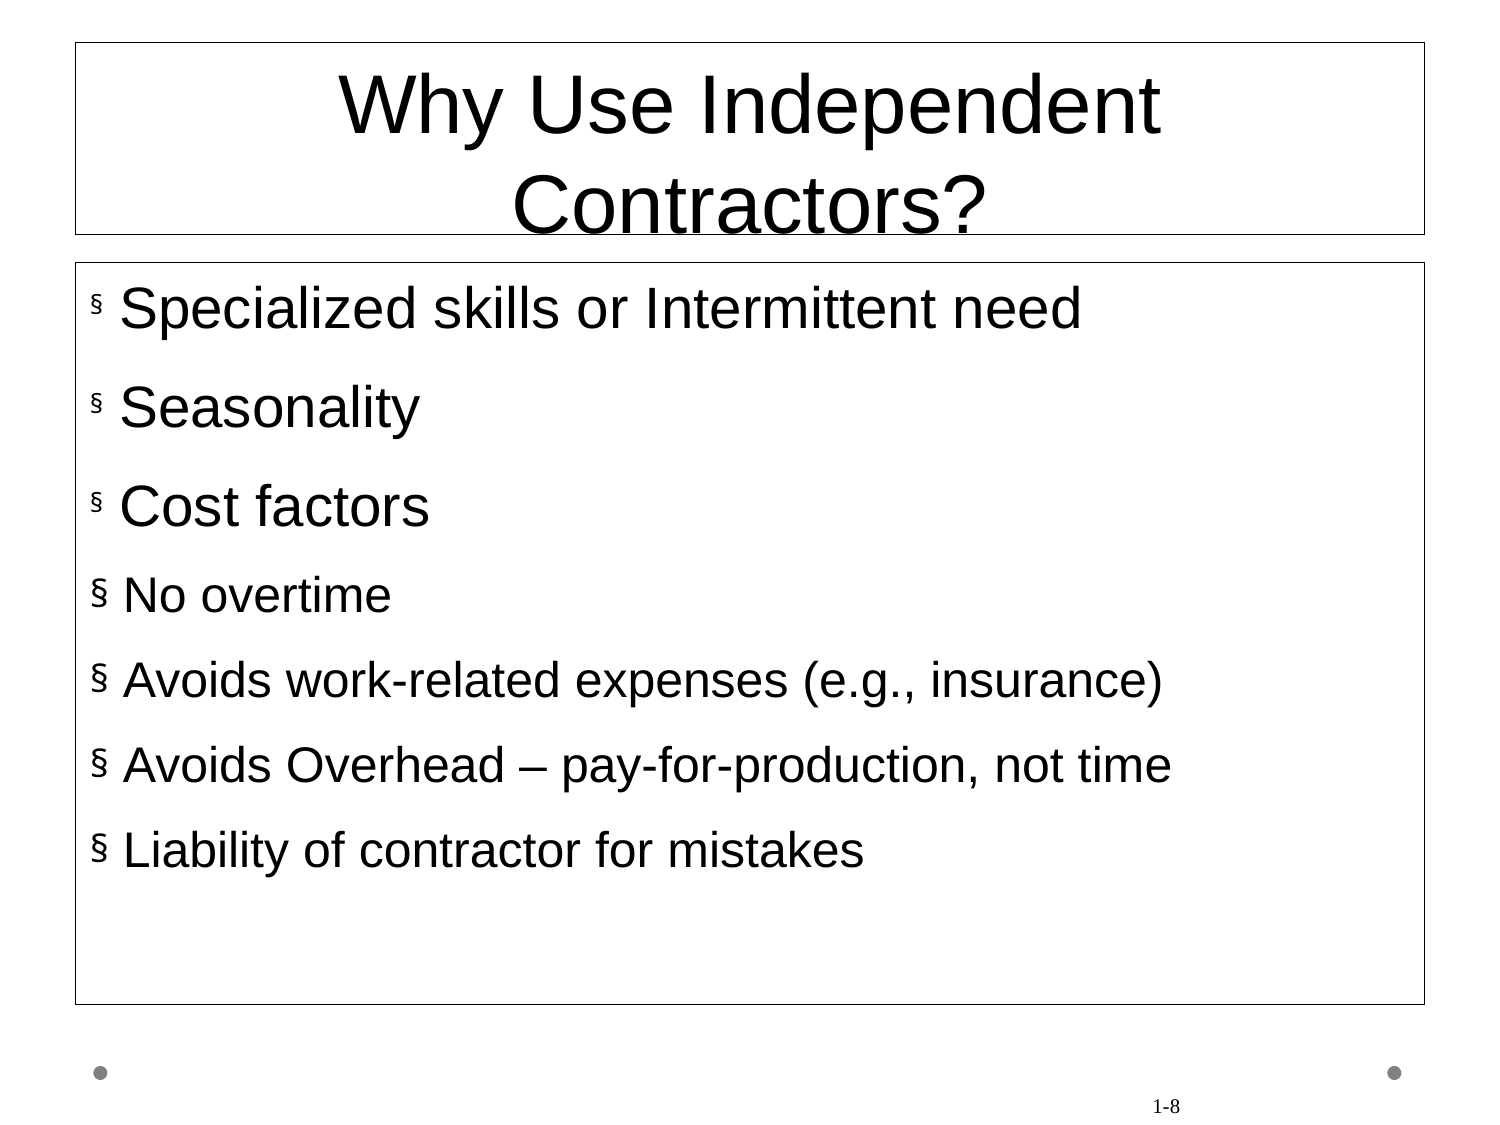

# Why Use Independent Contractors?
 Specialized skills or Intermittent need
 Seasonality
 Cost factors
 No overtime
 Avoids work-related expenses (e.g., insurance)
 Avoids Overhead – pay-for-production, not time
 Liability of contractor for mistakes